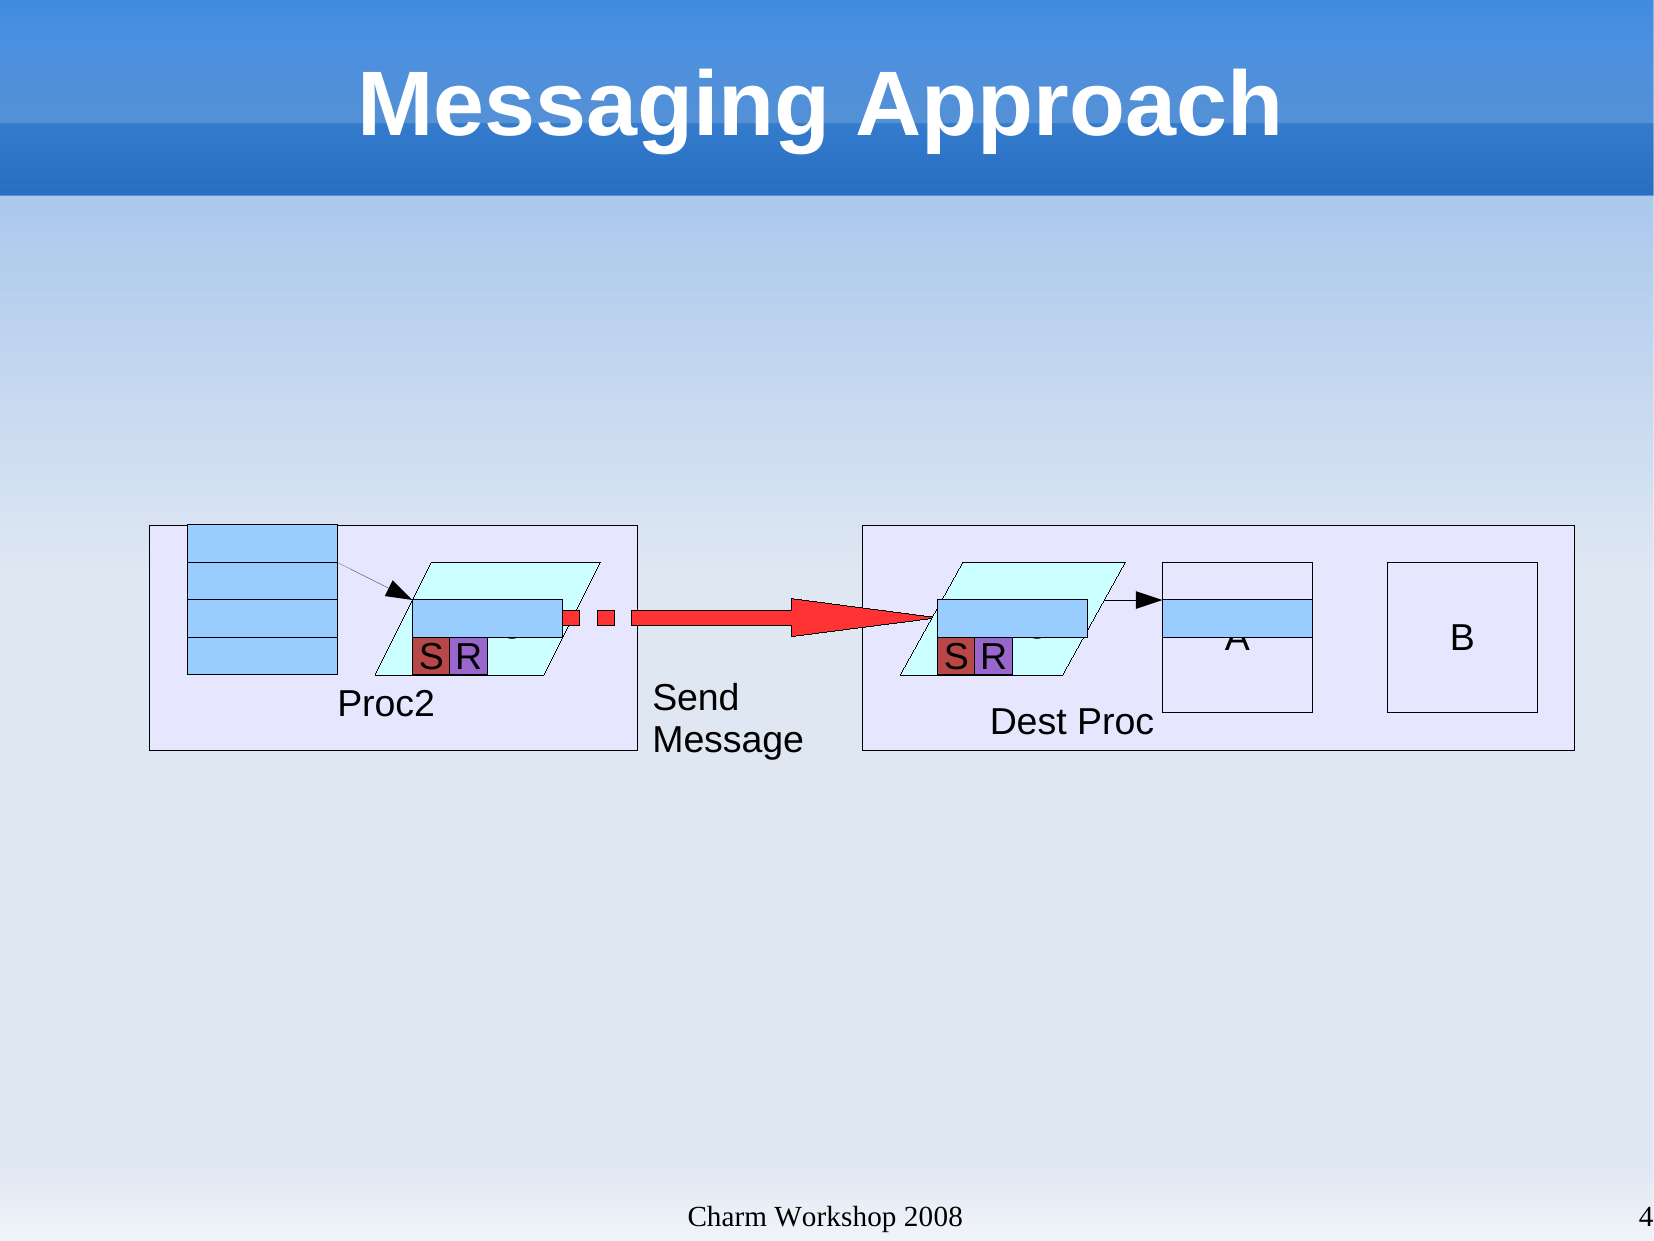

# Messaging Approach
Msg
Msg
S
R
A
B
S
R
Send
Message
Proc2
Dest Proc
Charm Workshop 2008
4